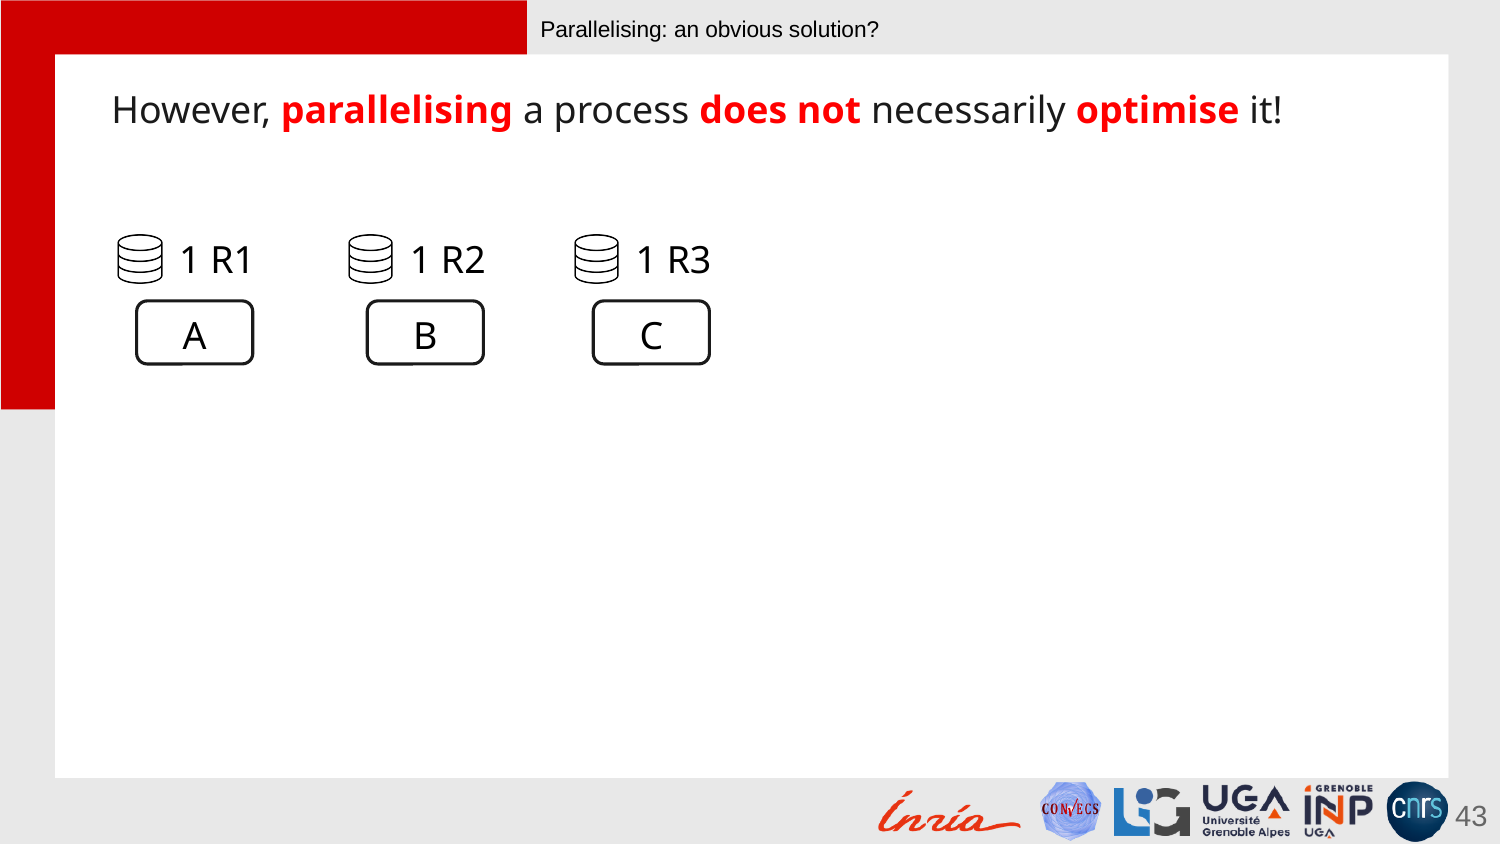

# Parallelising: an obvious solution?
However, parallelising a process does not necessarily optimise it!
1 R1
1 R2
1 R3
A
B
C
43